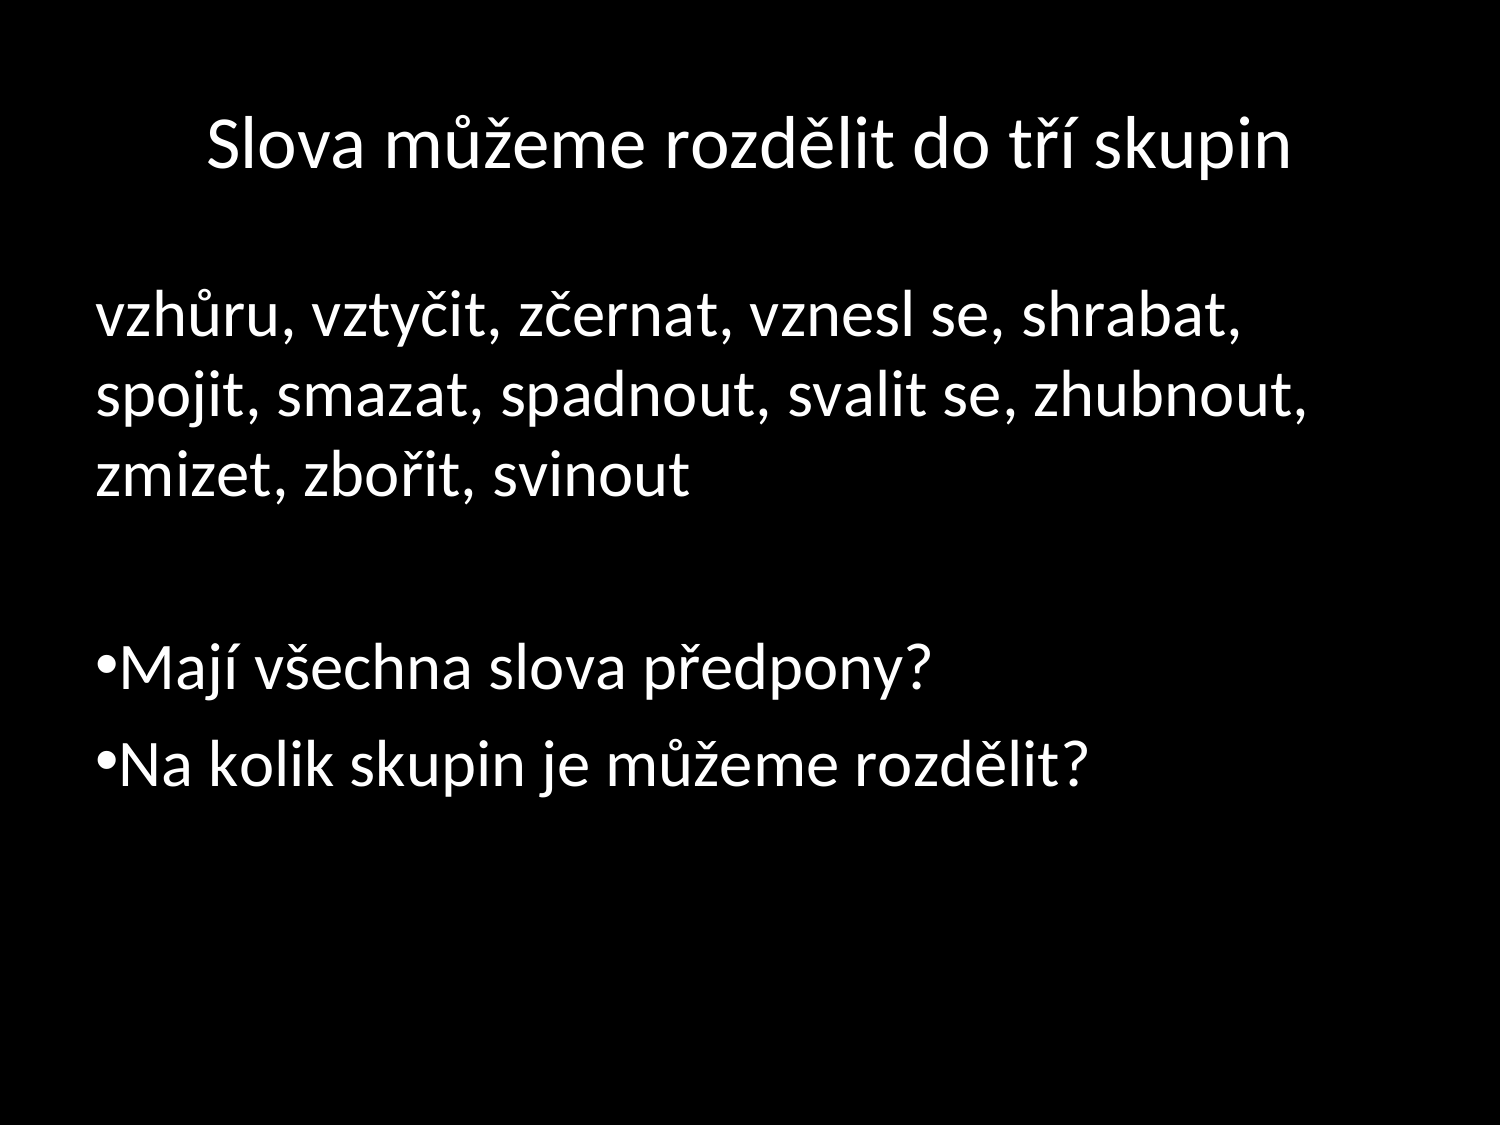

# Slova můžeme rozdělit do tří skupin
vzhůru, vztyčit, zčernat, vznesl se, shrabat, spojit, smazat, spadnout, svalit se, zhubnout, zmizet, zbořit, svinout
Mají všechna slova předpony?
Na kolik skupin je můžeme rozdělit?